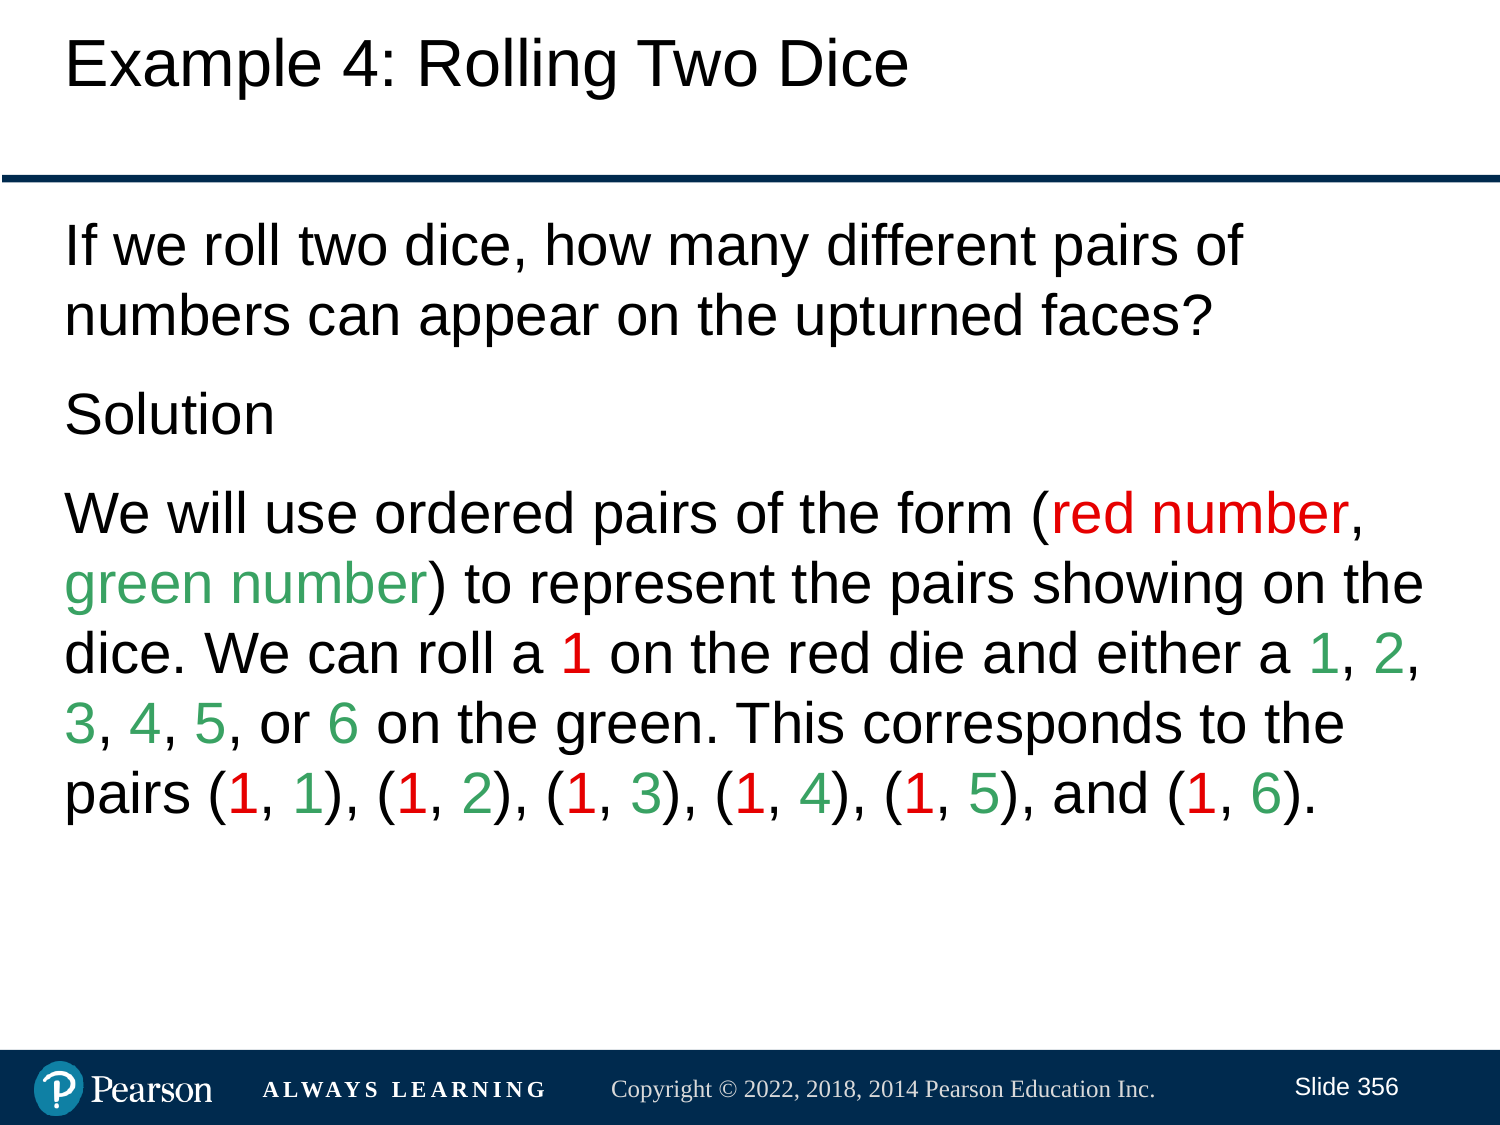

# Example 4: Rolling Two Dice
If we roll two dice, how many different pairs of numbers can appear on the upturned faces?
Solution
We will use ordered pairs of the form (red number, green number) to represent the pairs showing on the dice. We can roll a 1 on the red die and either a 1, 2, 3, 4, 5, or 6 on the green. This corresponds to the pairs (1, 1), (1, 2), (1, 3), (1, 4), (1, 5), and (1, 6).